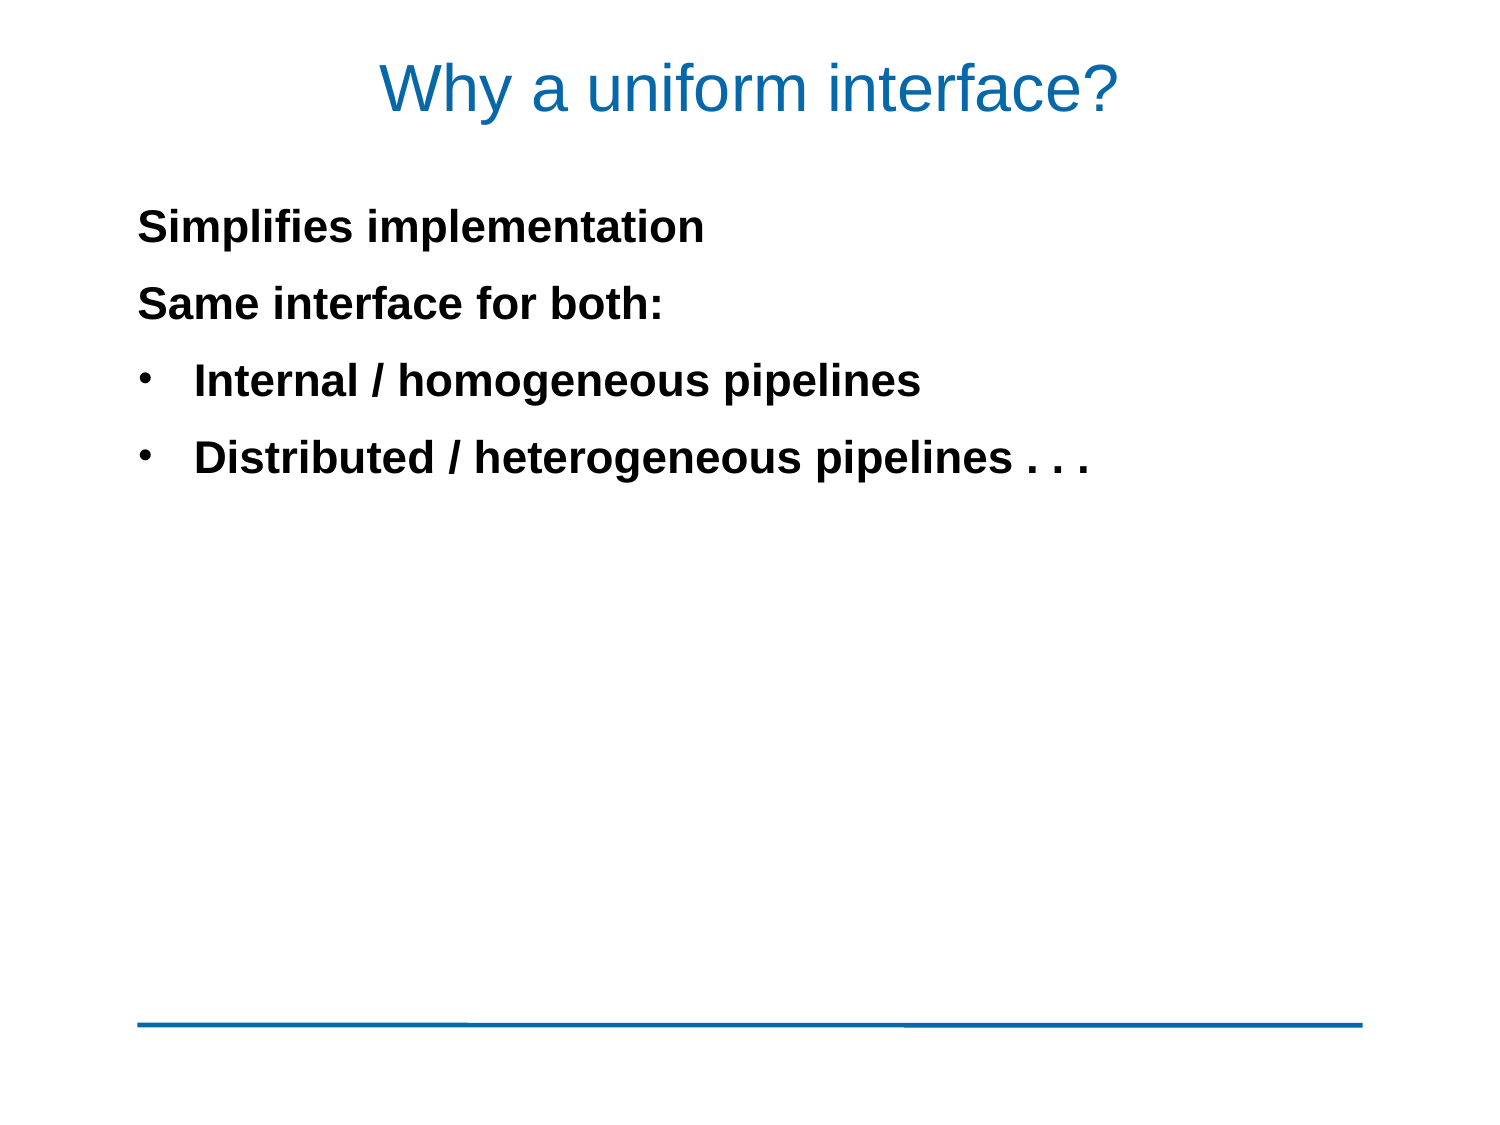

# Why a uniform interface?
Simplifies implementation
Same interface for both:
Internal / homogeneous pipelines
Distributed / heterogeneous pipelines . . .